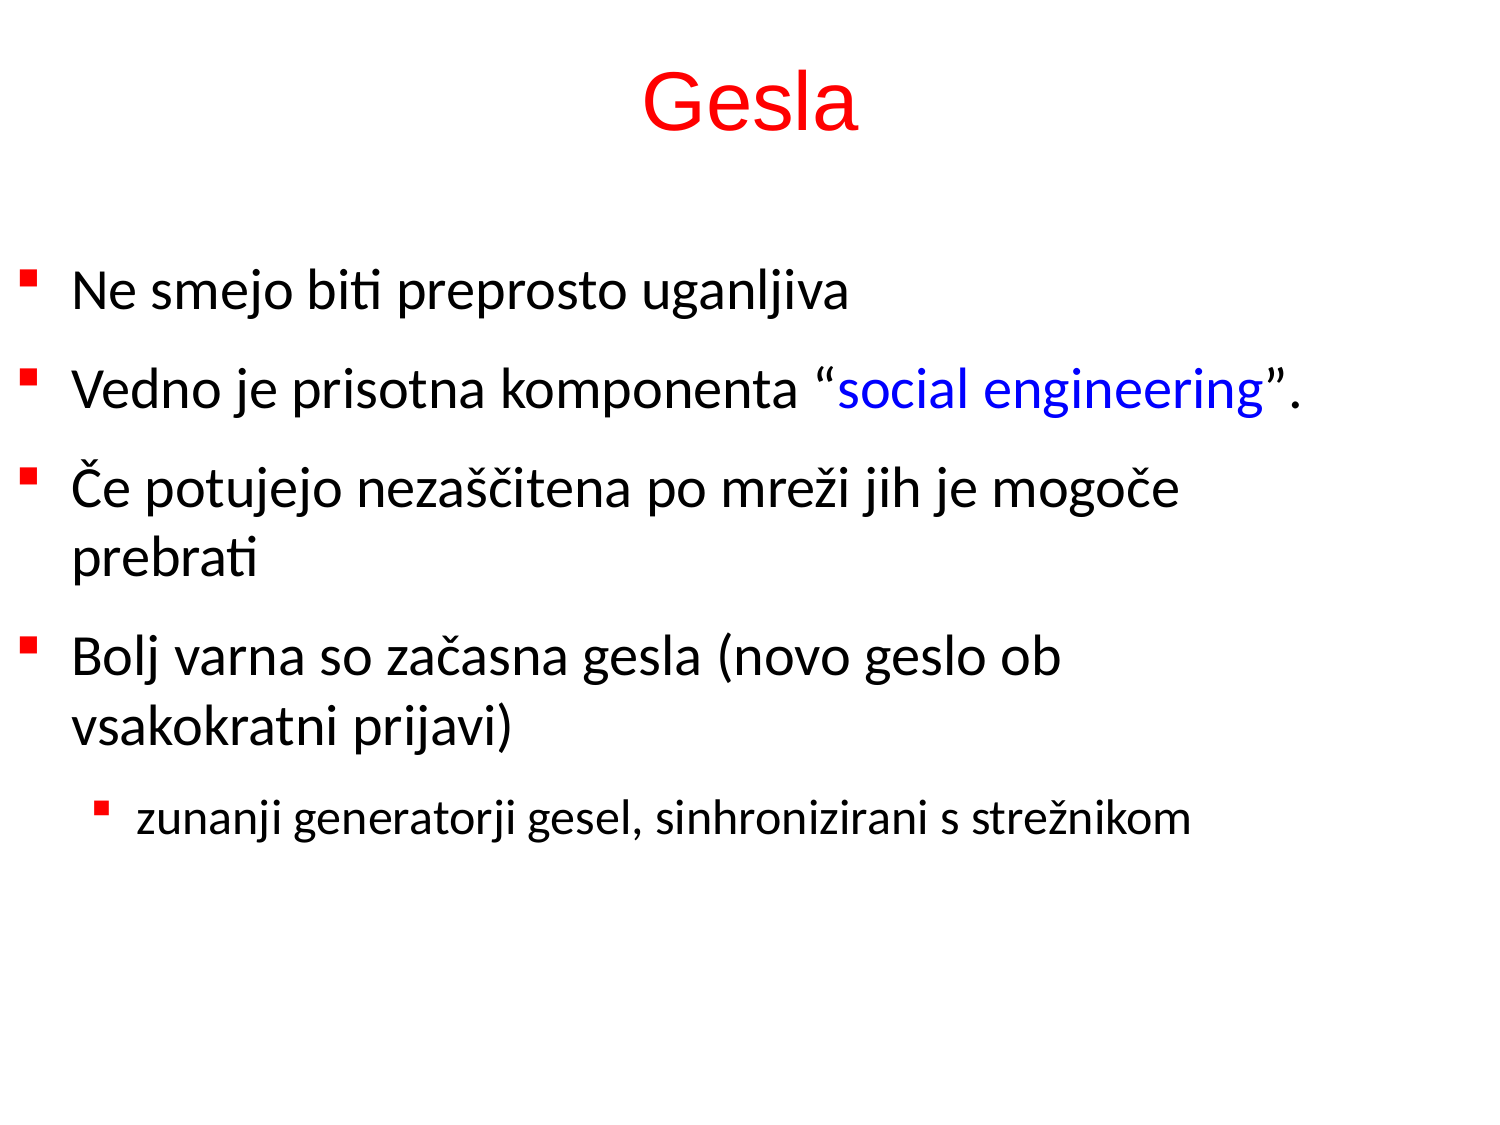

# Gesla
Ne smejo biti preprosto uganljiva
Vedno je prisotna komponenta “social engineering”.
Če potujejo nezaščitena po mreži jih je mogoče prebrati
Bolj varna so začasna gesla (novo geslo ob vsakokratni prijavi)
zunanji generatorji gesel, sinhronizirani s strežnikom